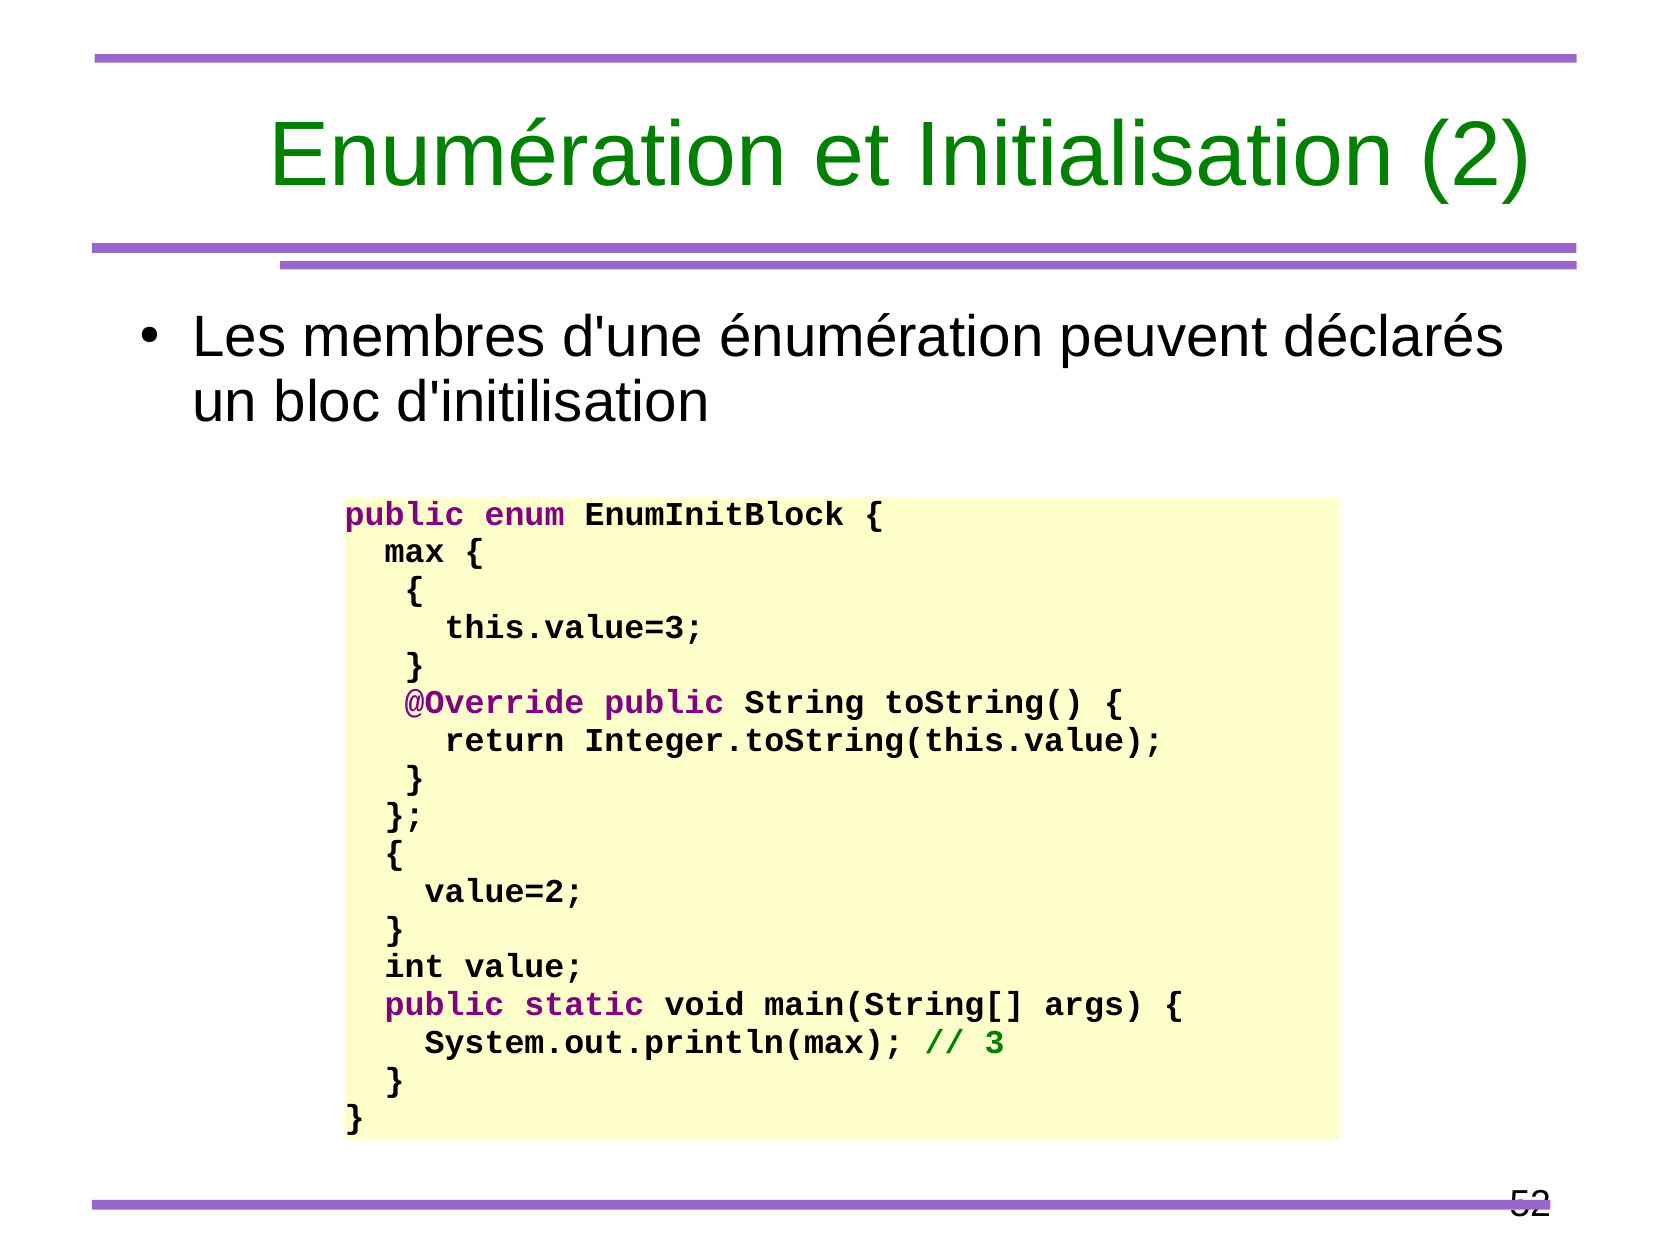

# Enumération et Initialisation (2)
Les membres d'une énumération peuvent déclarés un bloc d'initilisation
public enum EnumInitBlock {
 max {
 {
 this.value=3;
 }
 @Override public String toString() {
 return Integer.toString(this.value);
 }
 };
 {
 value=2;
 }
 int value;
 public static void main(String[] args) {
 System.out.println(max); // 3
 }
}